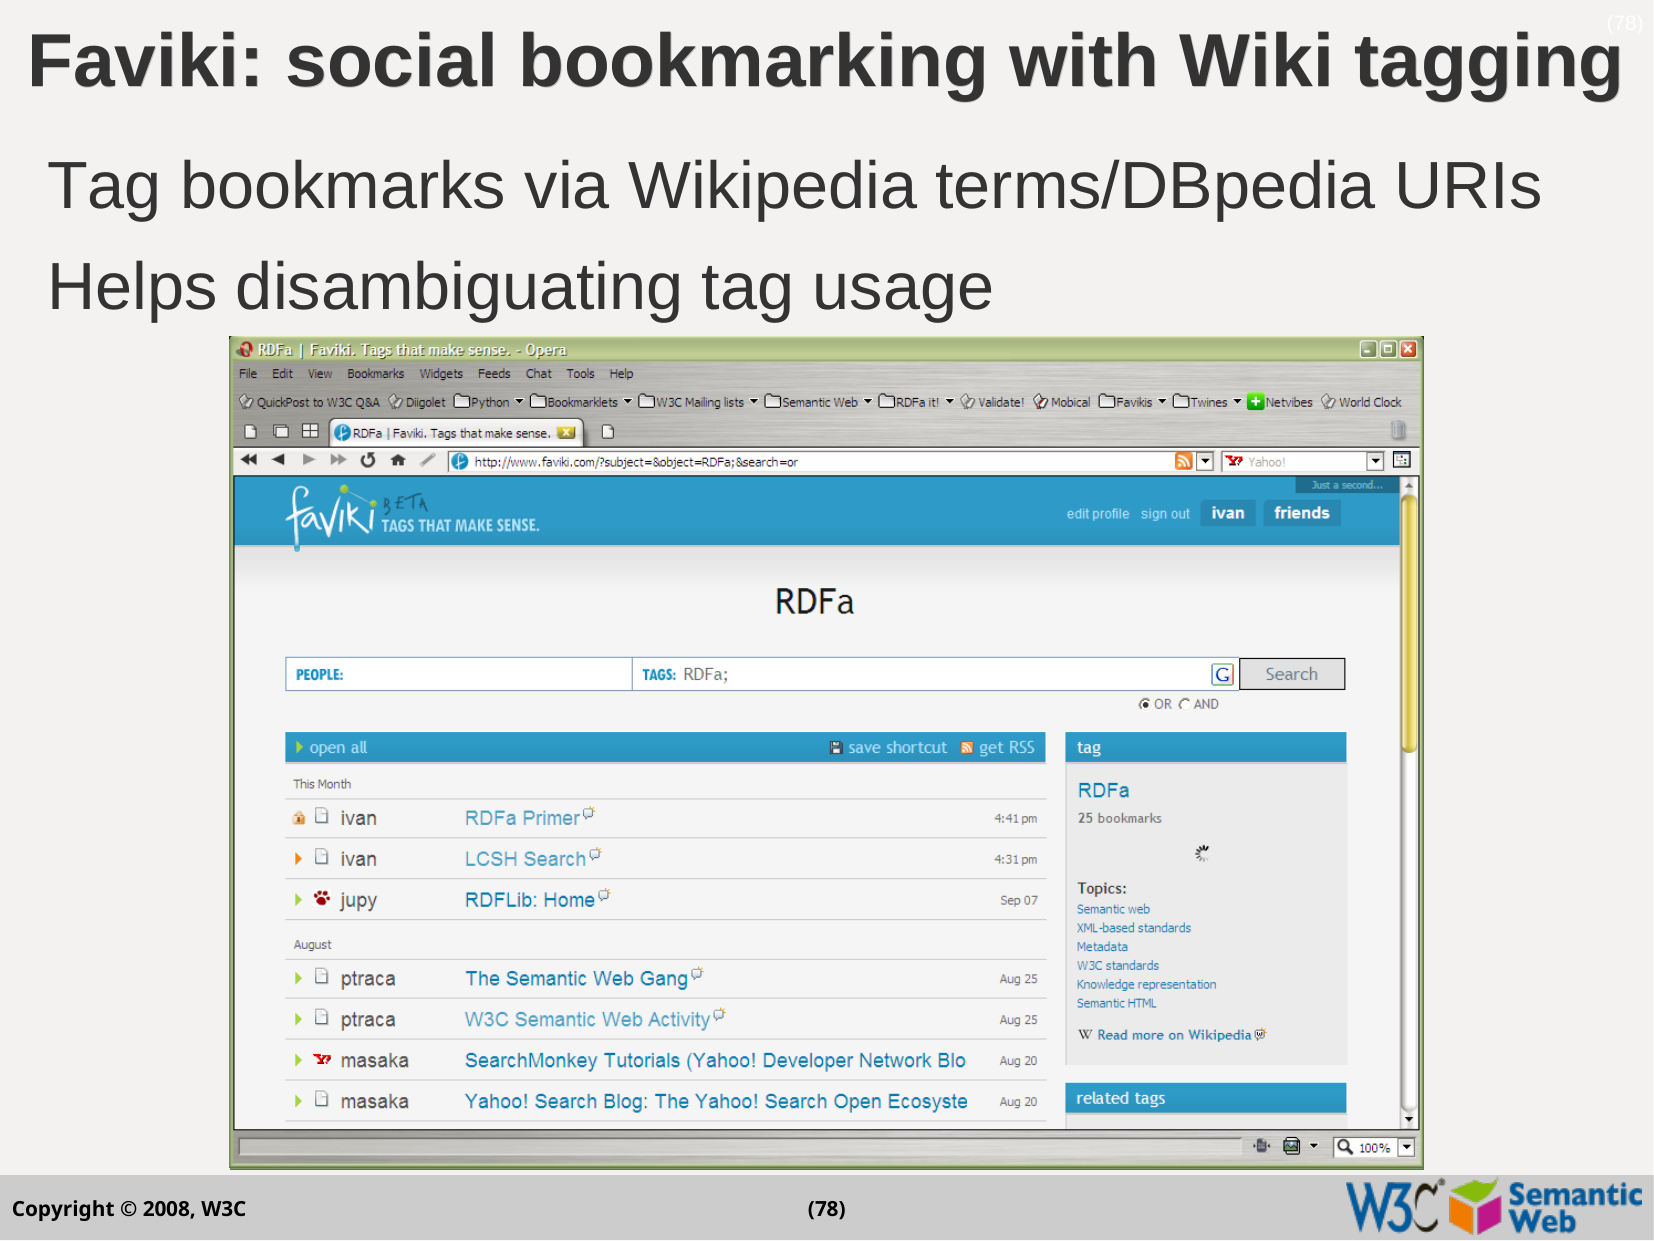

# Faviki: social bookmarking with Wiki tagging
Tag bookmarks via Wikipedia terms/DBpedia URIs
Helps disambiguating tag usage